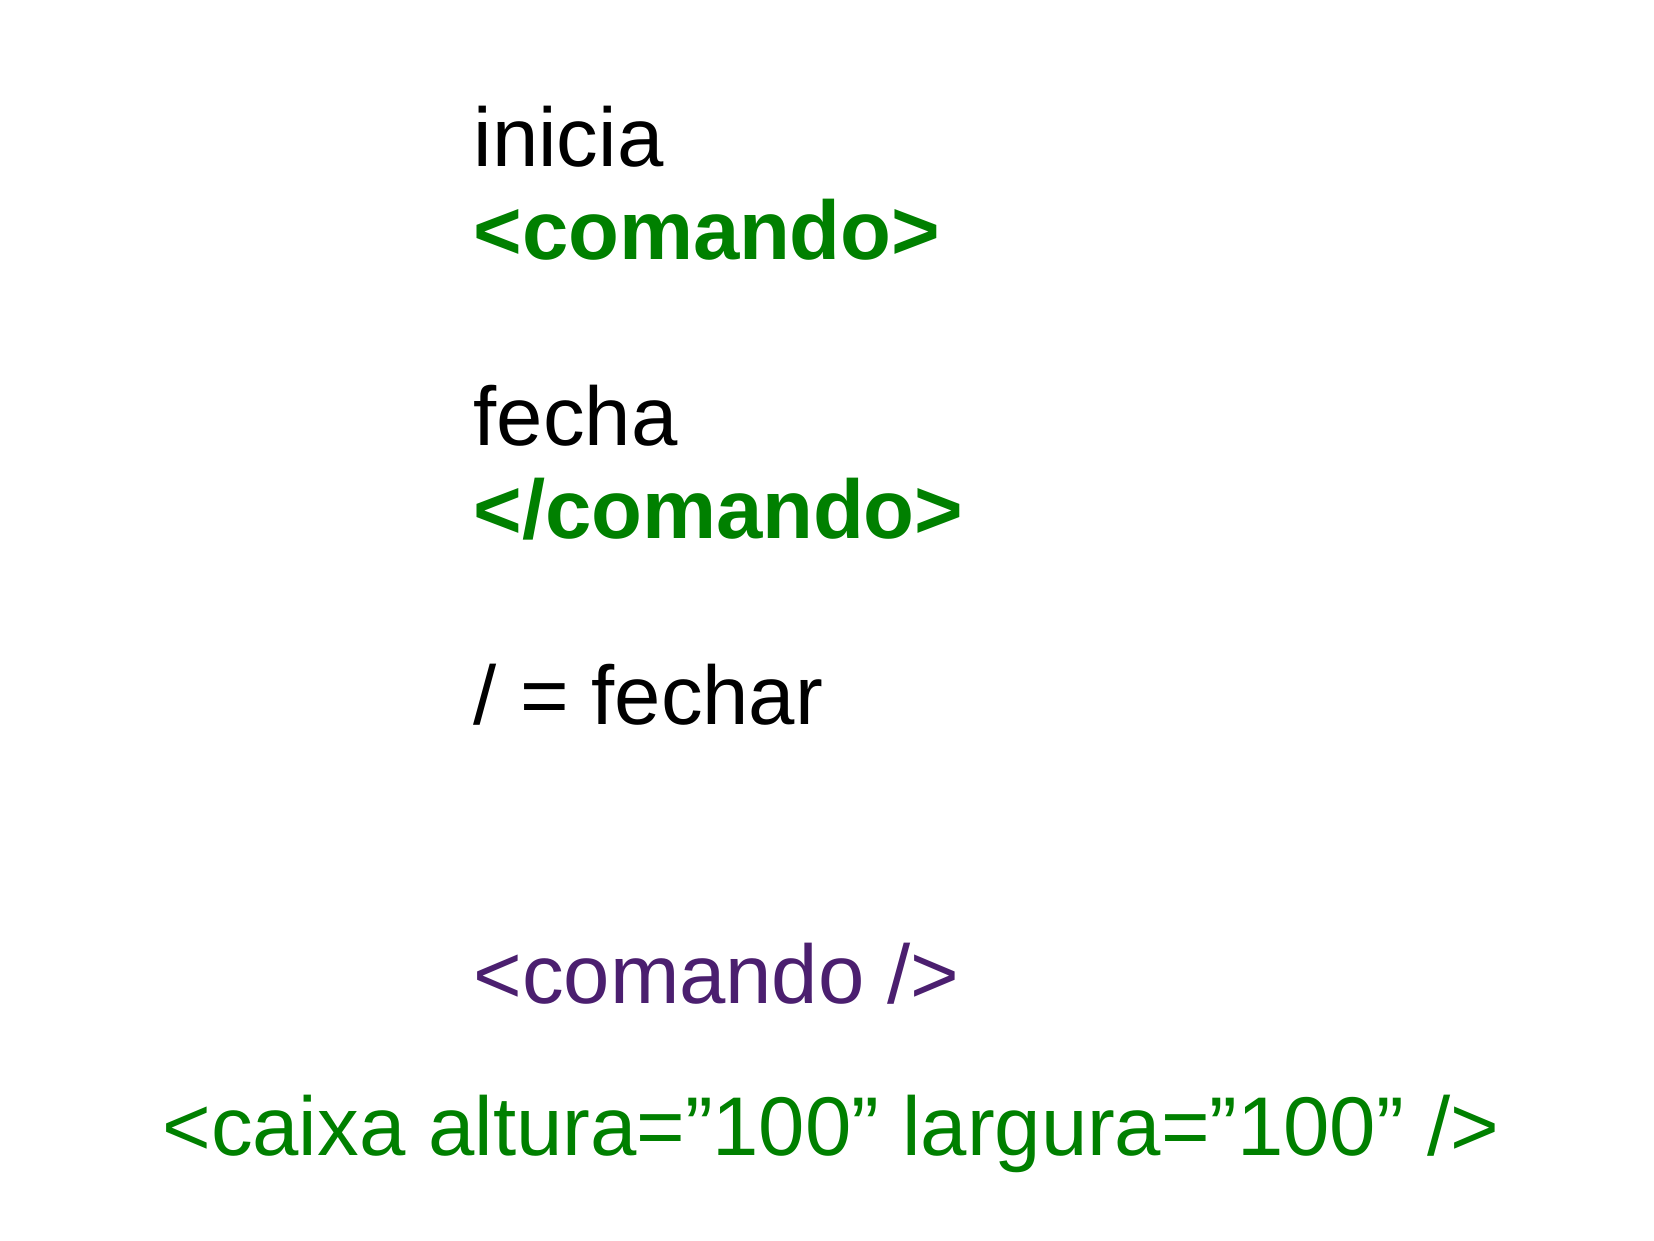

inicia
<comando>
fecha
</comando>
/ = fechar
<comando />
<caixa altura=”100” largura=”100” />